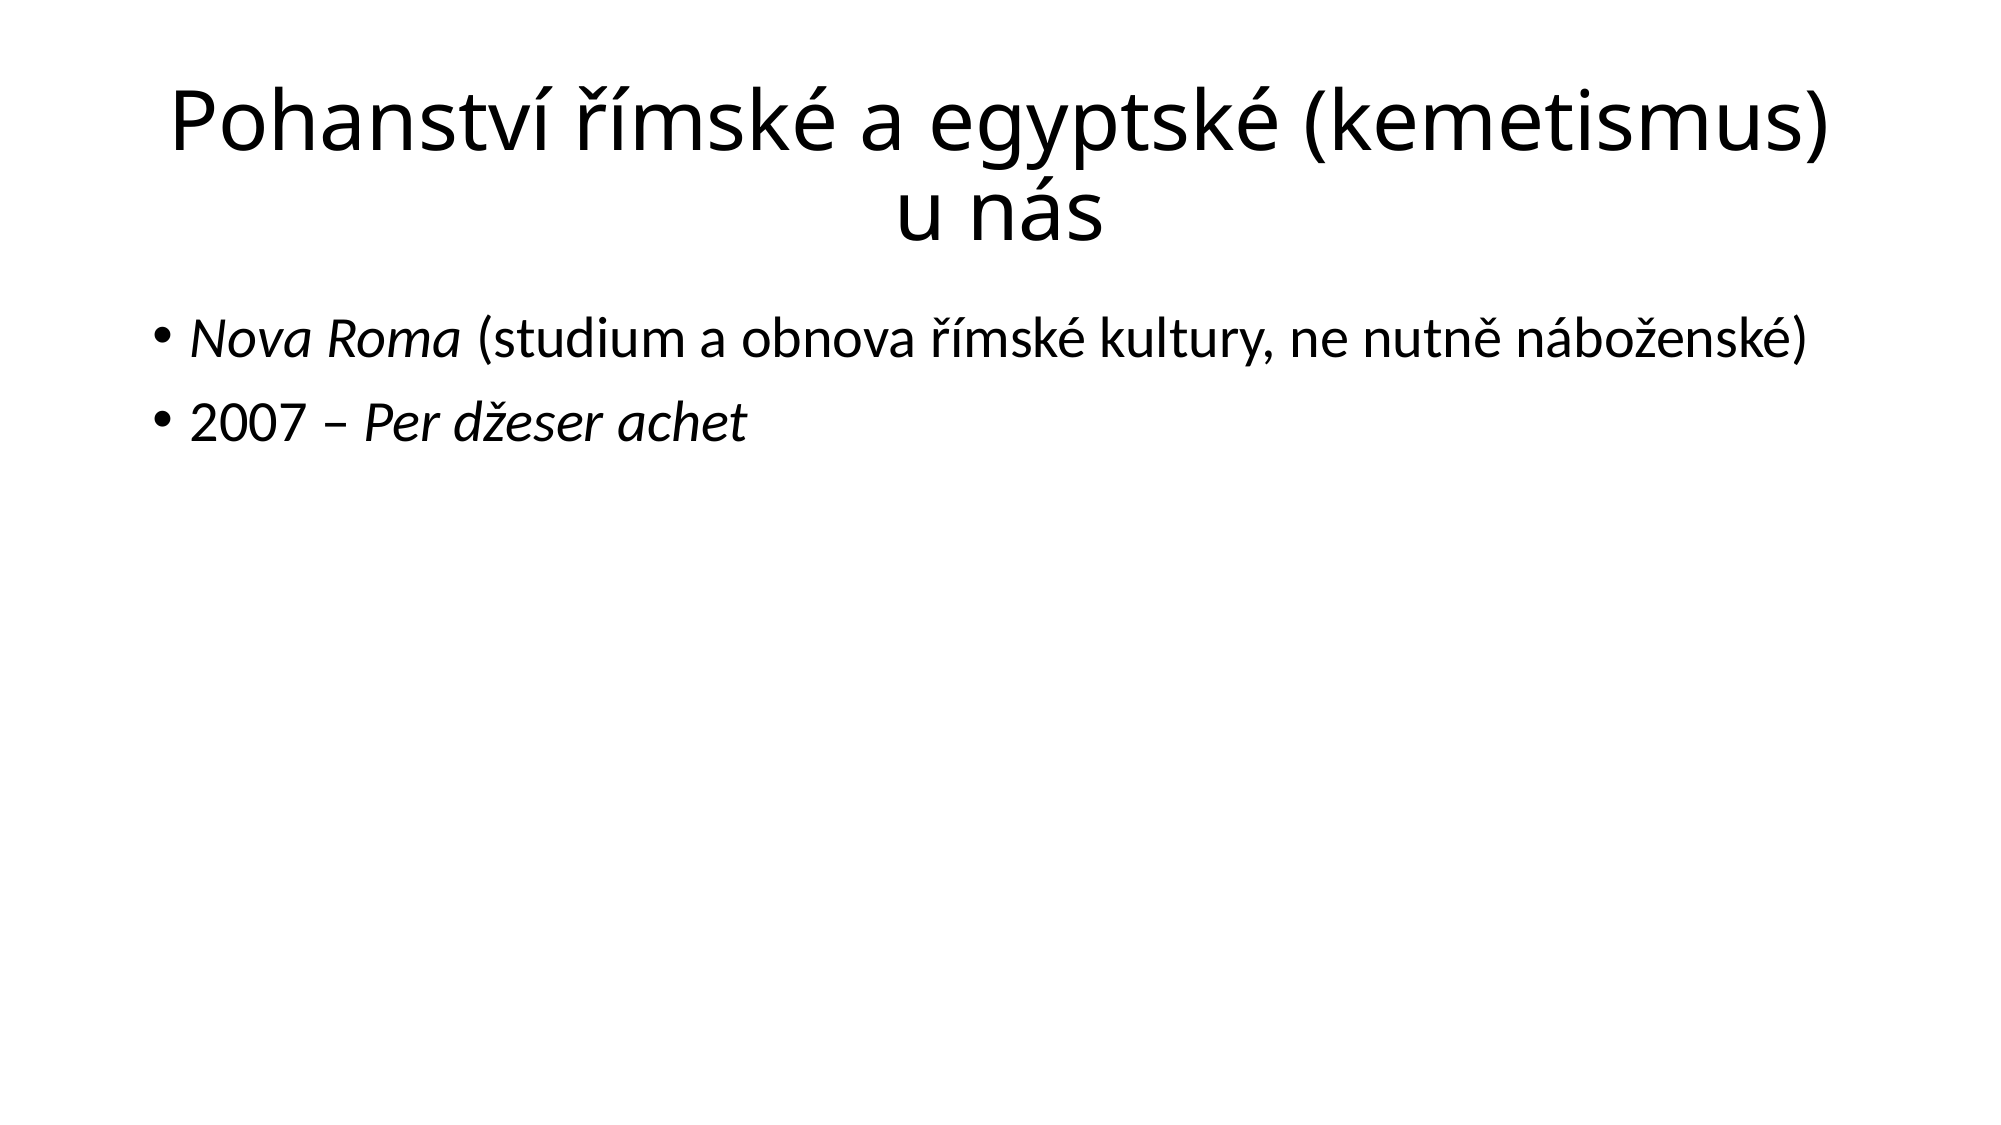

# Pohanství římské a egyptské (kemetismus) u nás
Nova Roma (studium a obnova římské kultury, ne nutně náboženské)
2007 – Per džeser achet